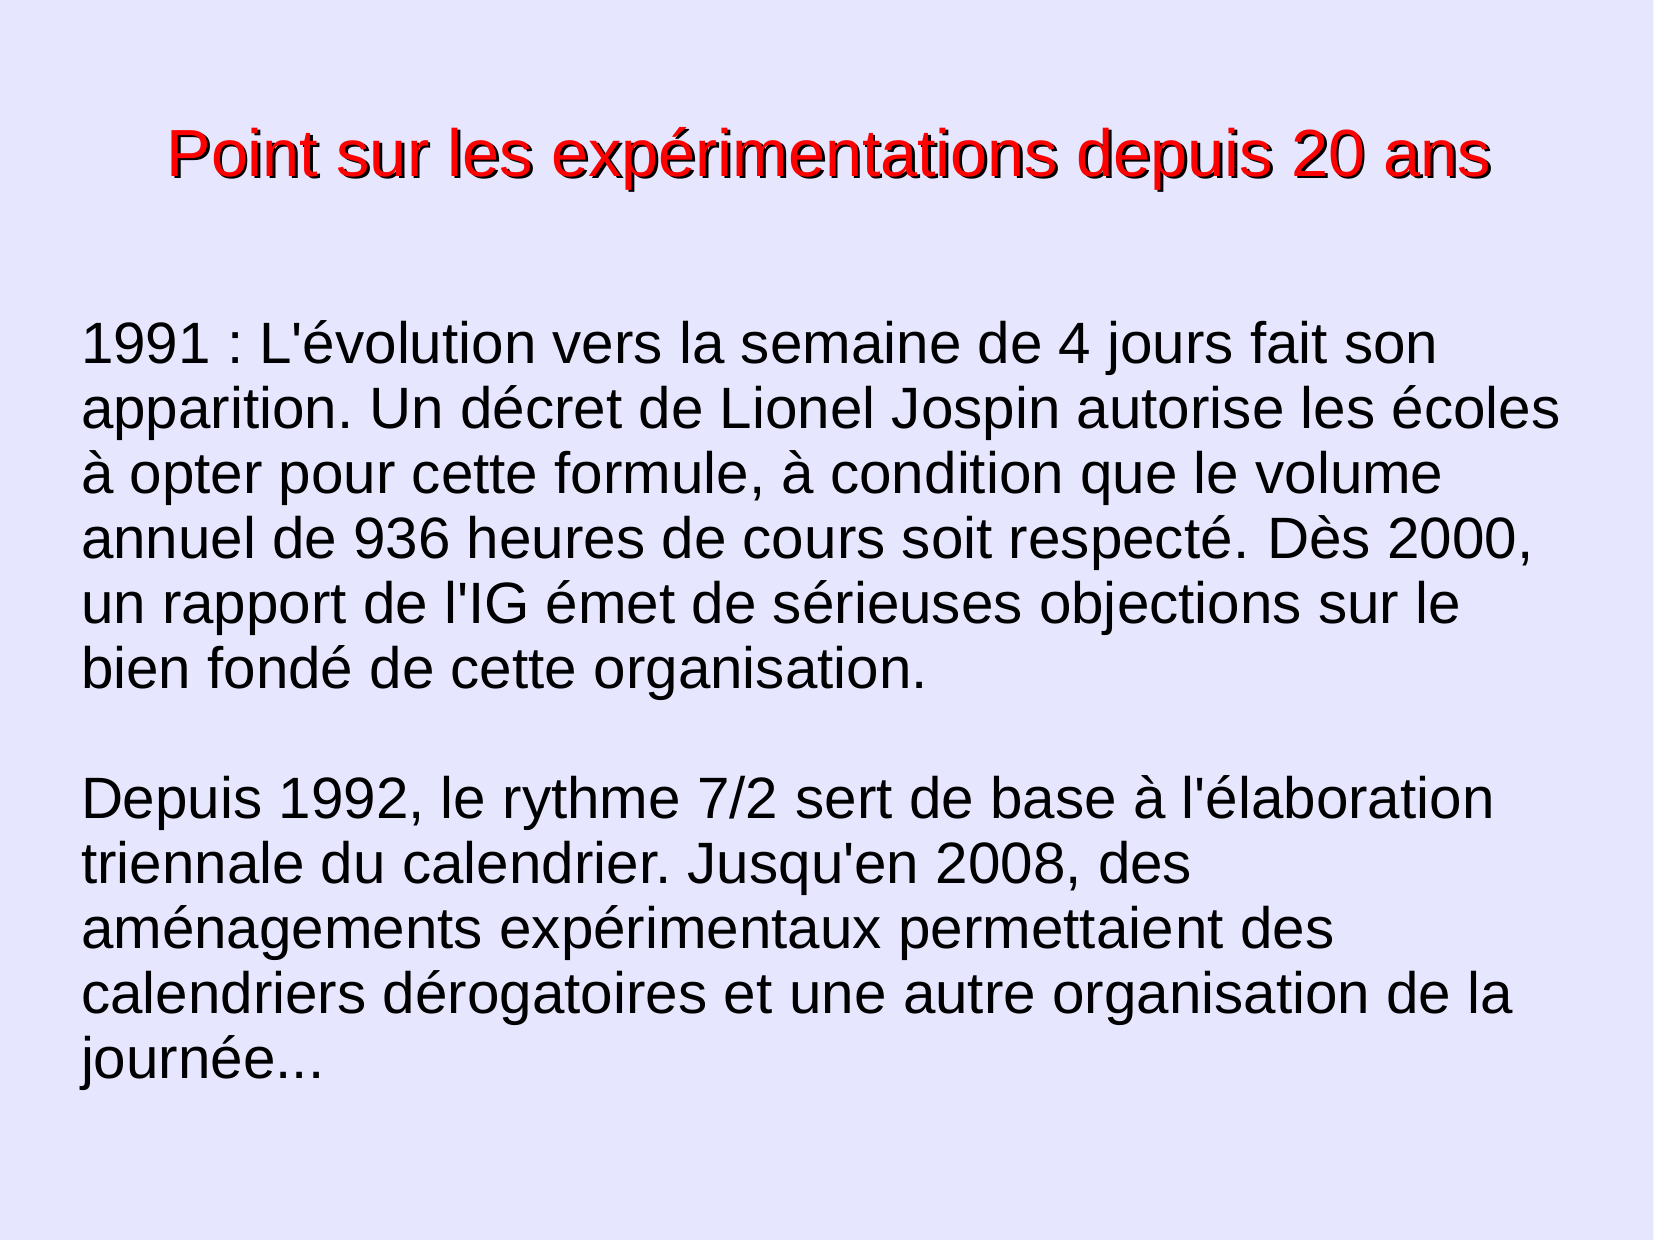

# Point sur les expérimentations depuis 20 ans
1991 : L'évolution vers la semaine de 4 jours fait son apparition. Un décret de Lionel Jospin autorise les écoles à opter pour cette formule, à condition que le volume annuel de 936 heures de cours soit respecté. Dès 2000, un rapport de l'IG émet de sérieuses objections sur le bien fondé de cette organisation.
Depuis 1992, le rythme 7/2 sert de base à l'élaboration triennale du calendrier. Jusqu'en 2008, des aménagements expérimentaux permettaient des calendriers dérogatoires et une autre organisation de la journée...